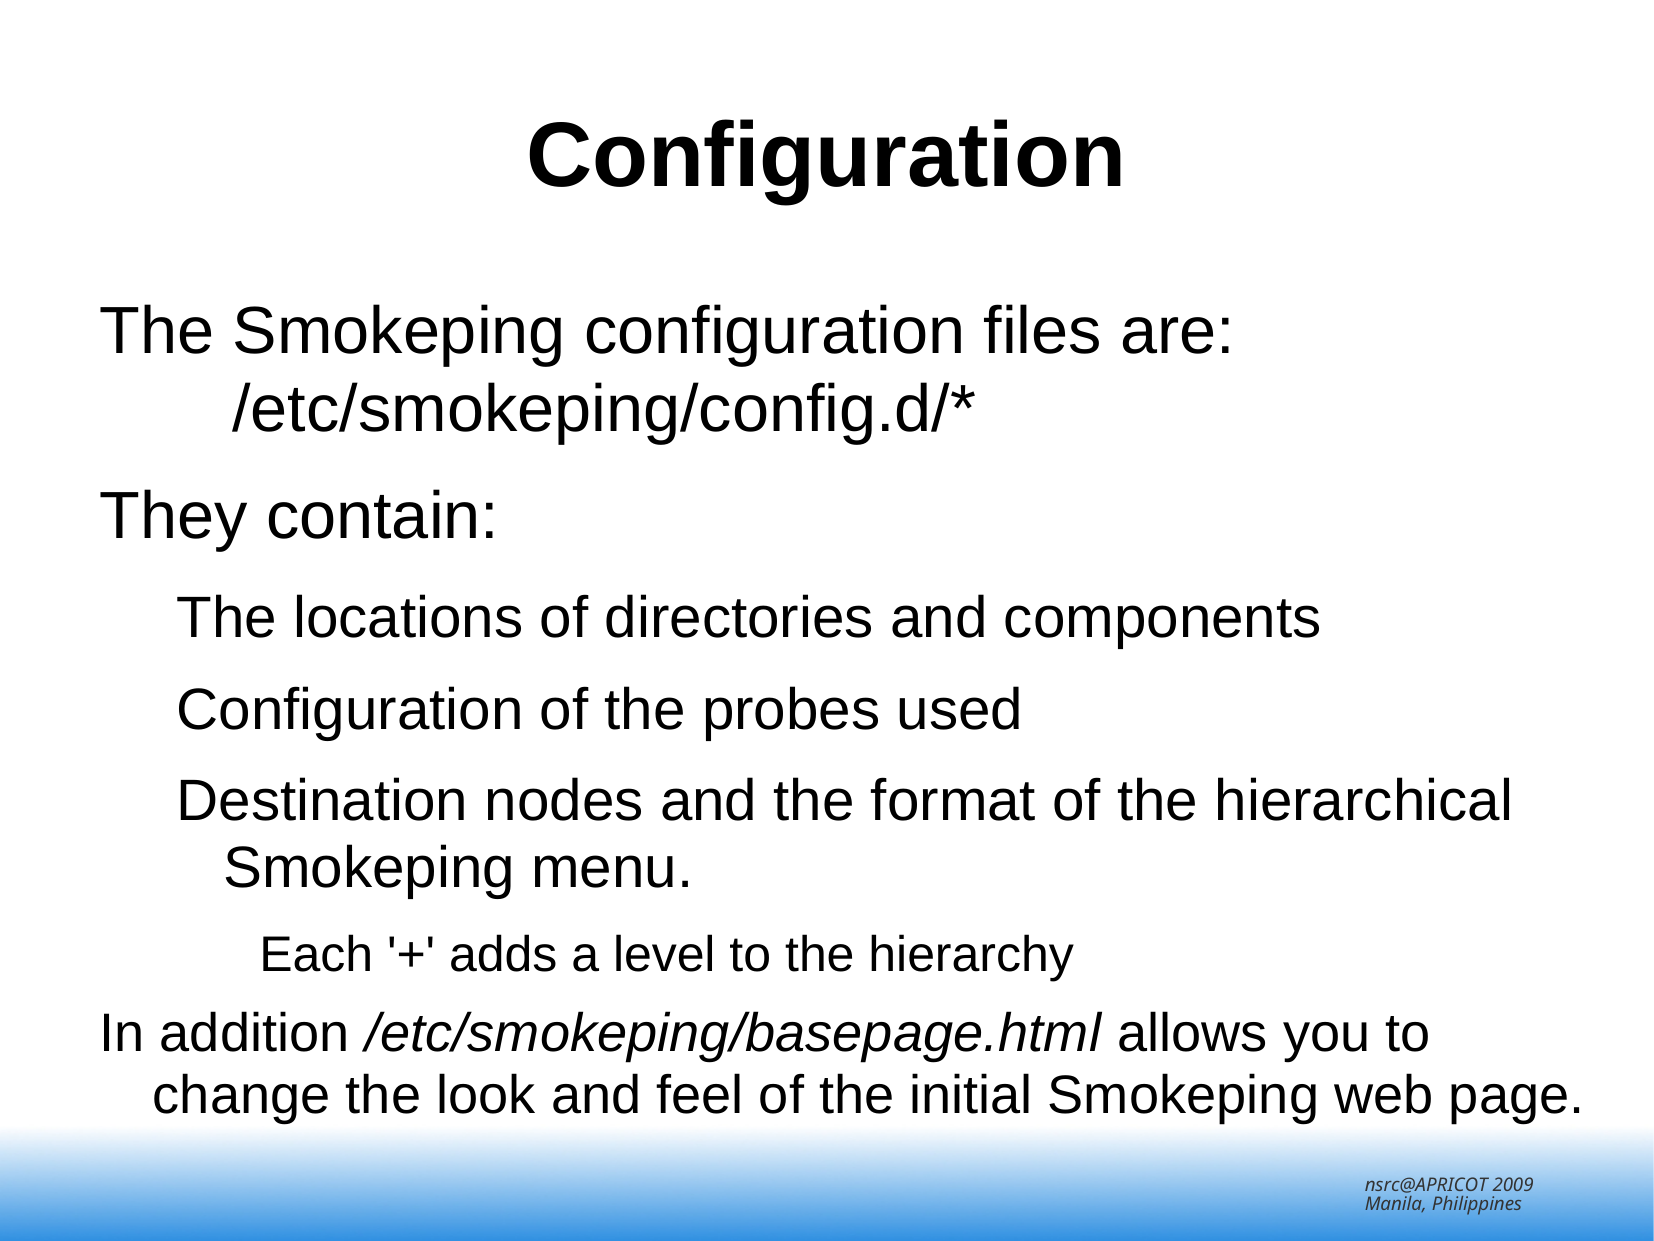

# Configuration
The Smokeping configuration files are:
 	/etc/smokeping/config.d/*
They contain:
The locations of directories and components
Configuration of the probes used
Destination nodes and the format of the hierarchical Smokeping menu.
Each '+' adds a level to the hierarchy
In addition /etc/smokeping/basepage.html allows you to change the look and feel of the initial Smokeping web page.